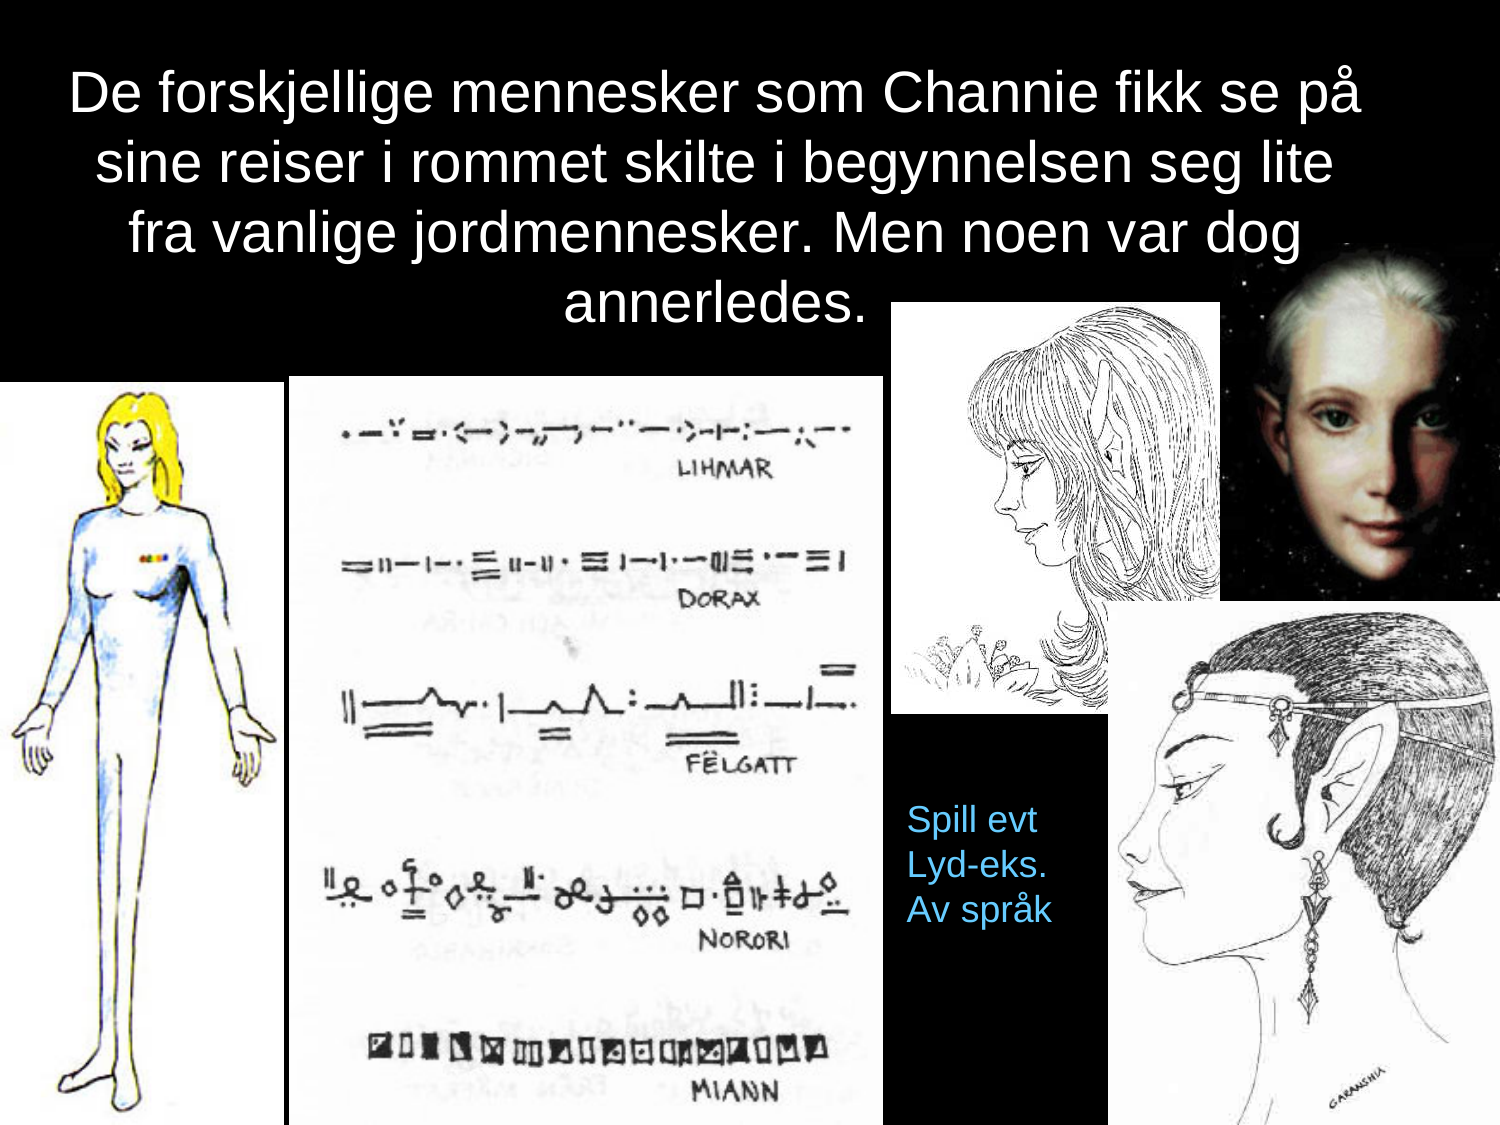

# De forskjellige mennesker som Channie fikk se på sine reiser i rommet skilte i begynnelsen seg lite fra vanlige jordmennesker. Men noen var dog annerledes.
Spill evt
Lyd-eks.
Av språk